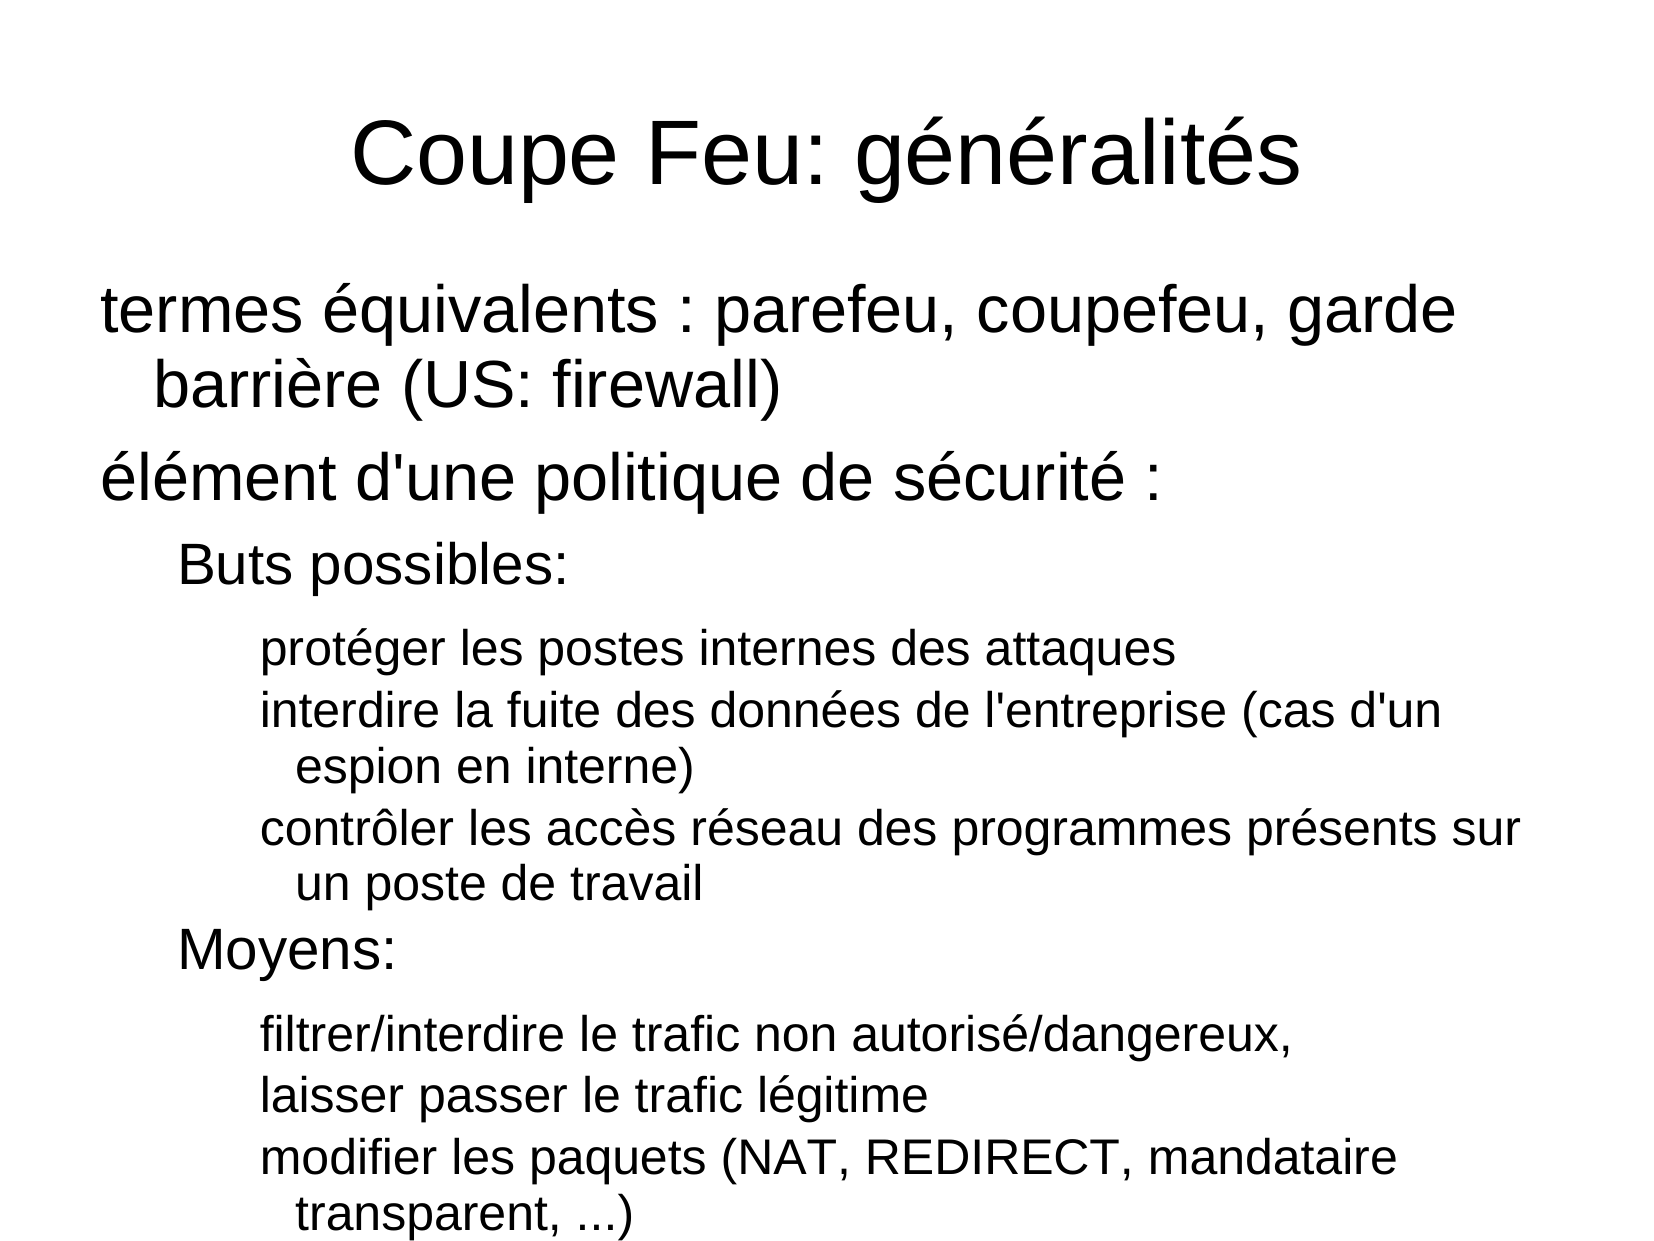

# Coupe Feu: généralités
termes équivalents : parefeu, coupefeu, garde barrière (US: firewall)
élément d'une politique de sécurité :
Buts possibles:
protéger les postes internes des attaques
interdire la fuite des données de l'entreprise (cas d'un espion en interne)
contrôler les accès réseau des programmes présents sur un poste de travail
Moyens:
filtrer/interdire le trafic non autorisé/dangereux,
laisser passer le trafic légitime
modifier les paquets (NAT, REDIRECT, mandataire transparent, ...)